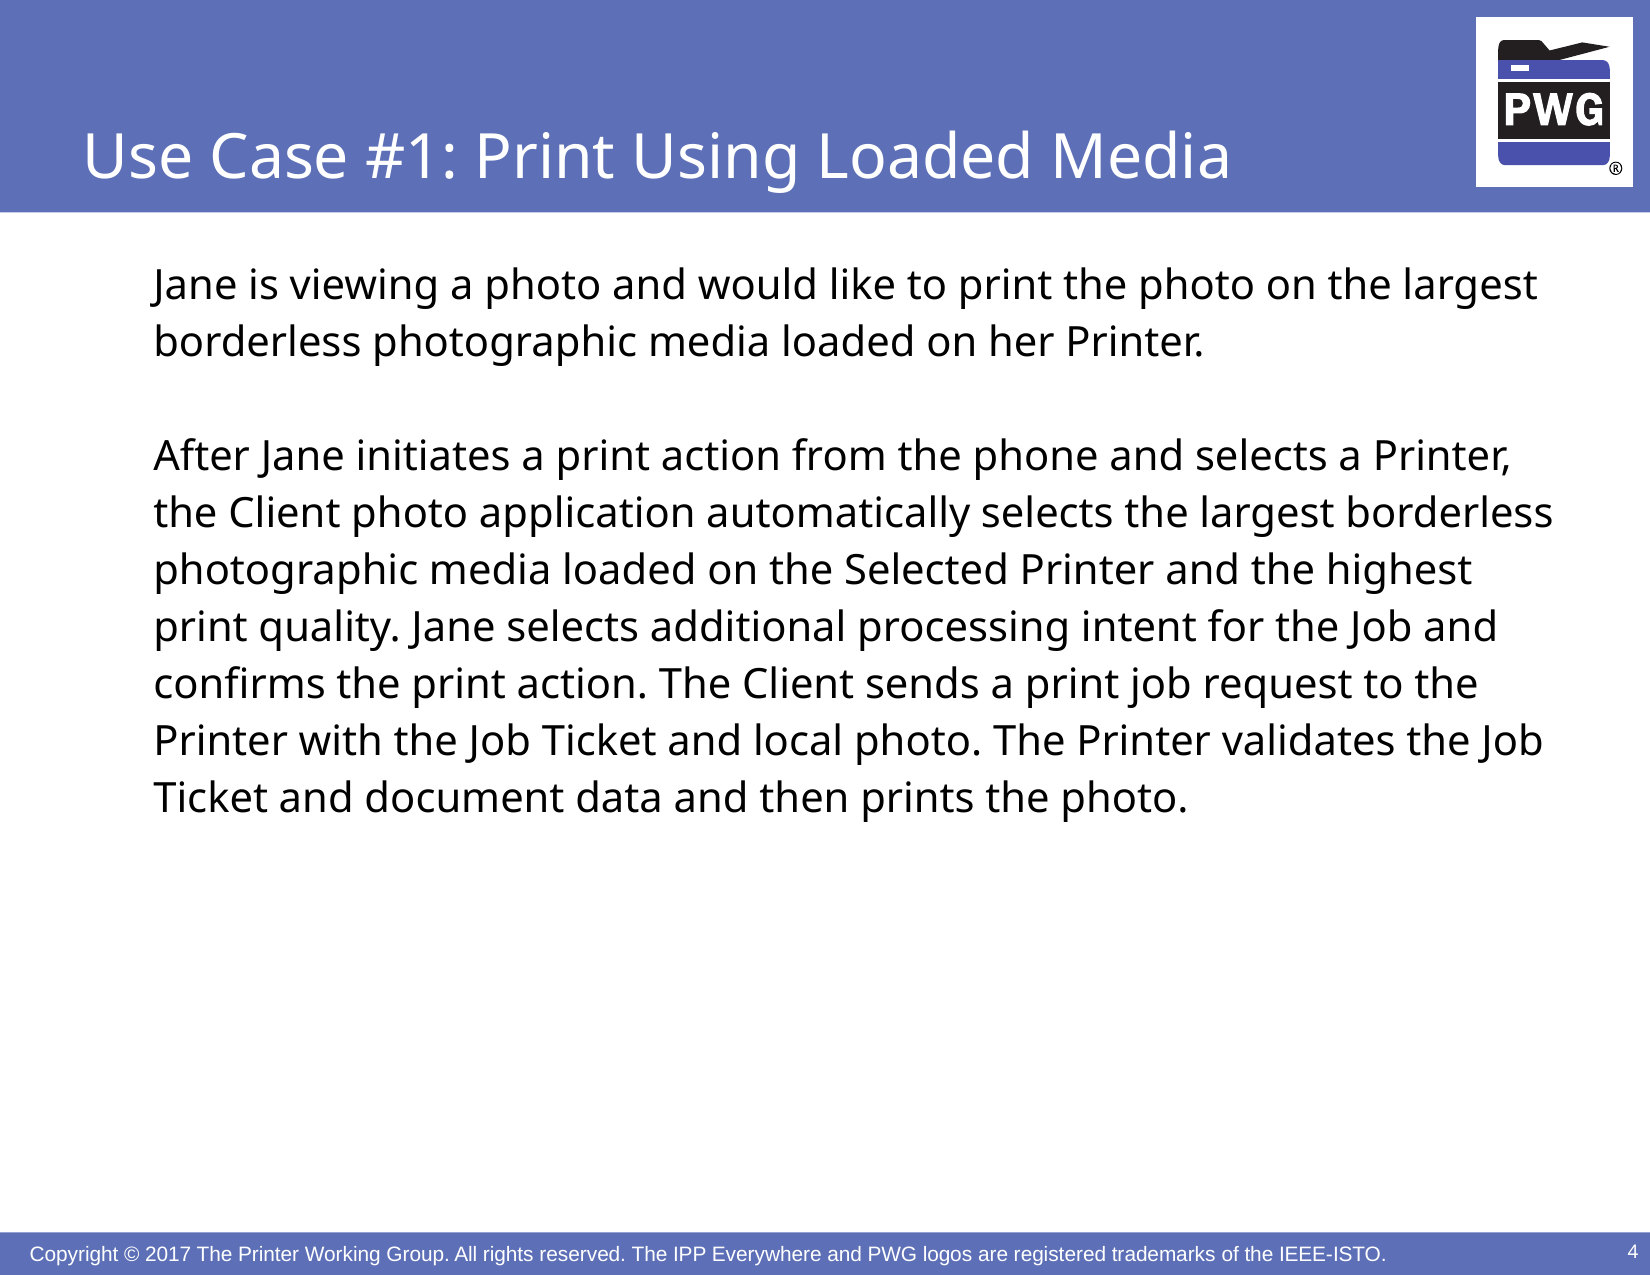

# Use Case #1: Print Using Loaded Media
Jane is viewing a photo and would like to print the photo on the largest borderless photographic media loaded on her Printer.
After Jane initiates a print action from the phone and selects a Printer, the Client photo application automatically selects the largest borderless photographic media loaded on the Selected Printer and the highest print quality. Jane selects additional processing intent for the Job and confirms the print action. The Client sends a print job request to the Printer with the Job Ticket and local photo. The Printer validates the Job Ticket and document data and then prints the photo.